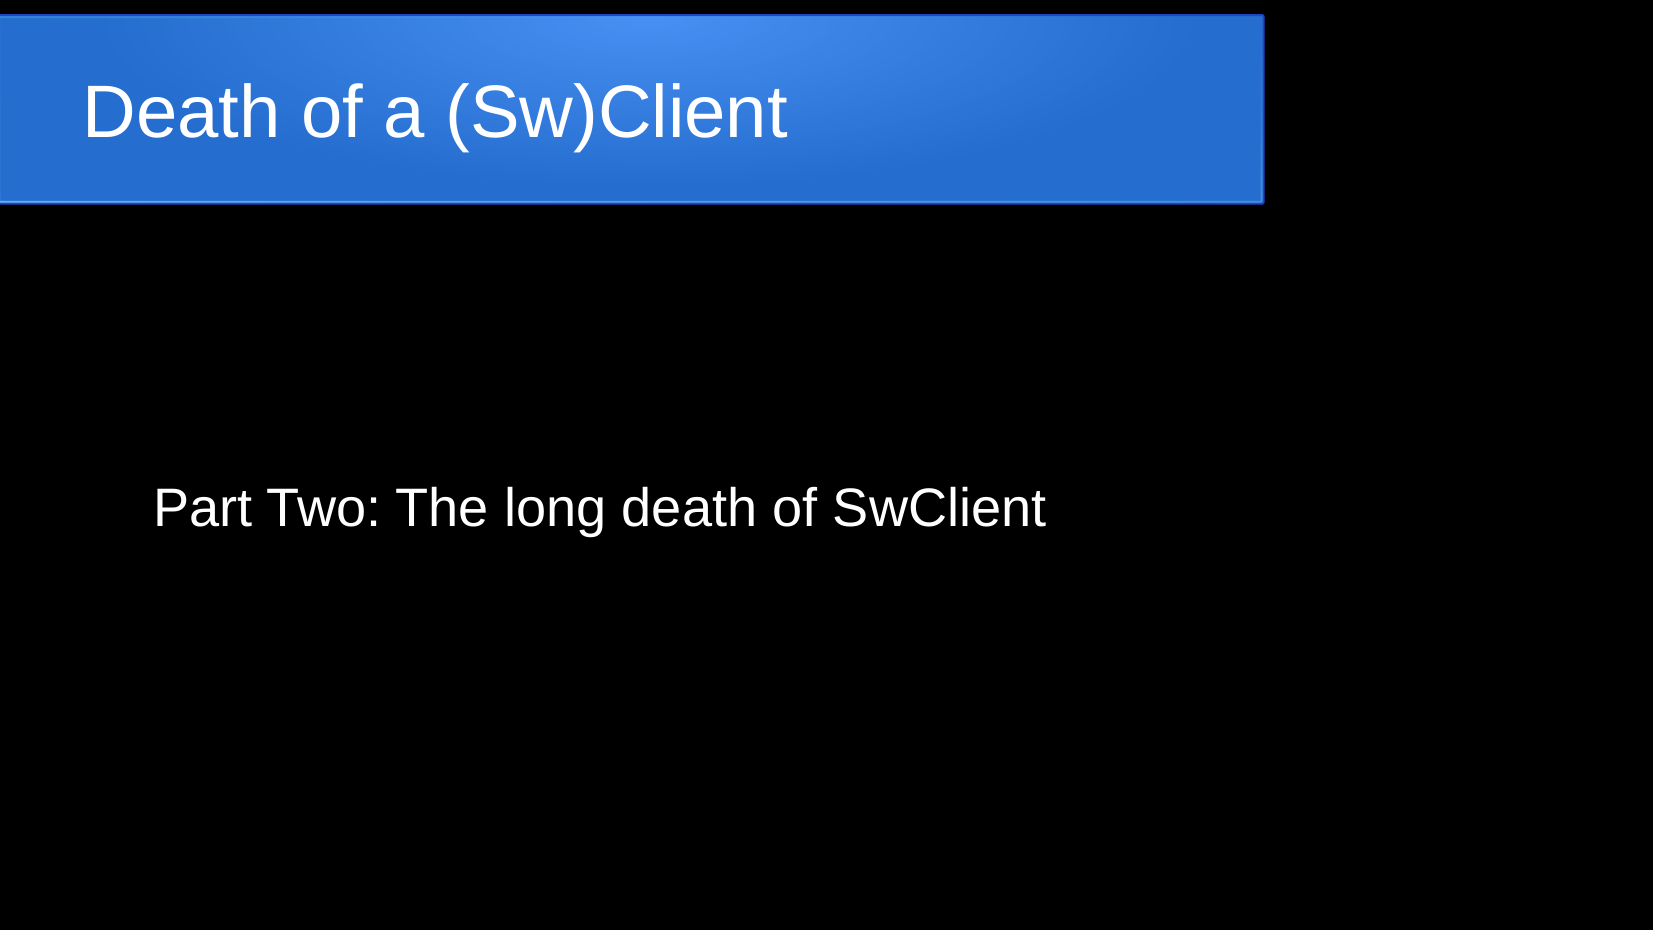

# Death of a (Sw)Client
Part Two: The long death of SwClient